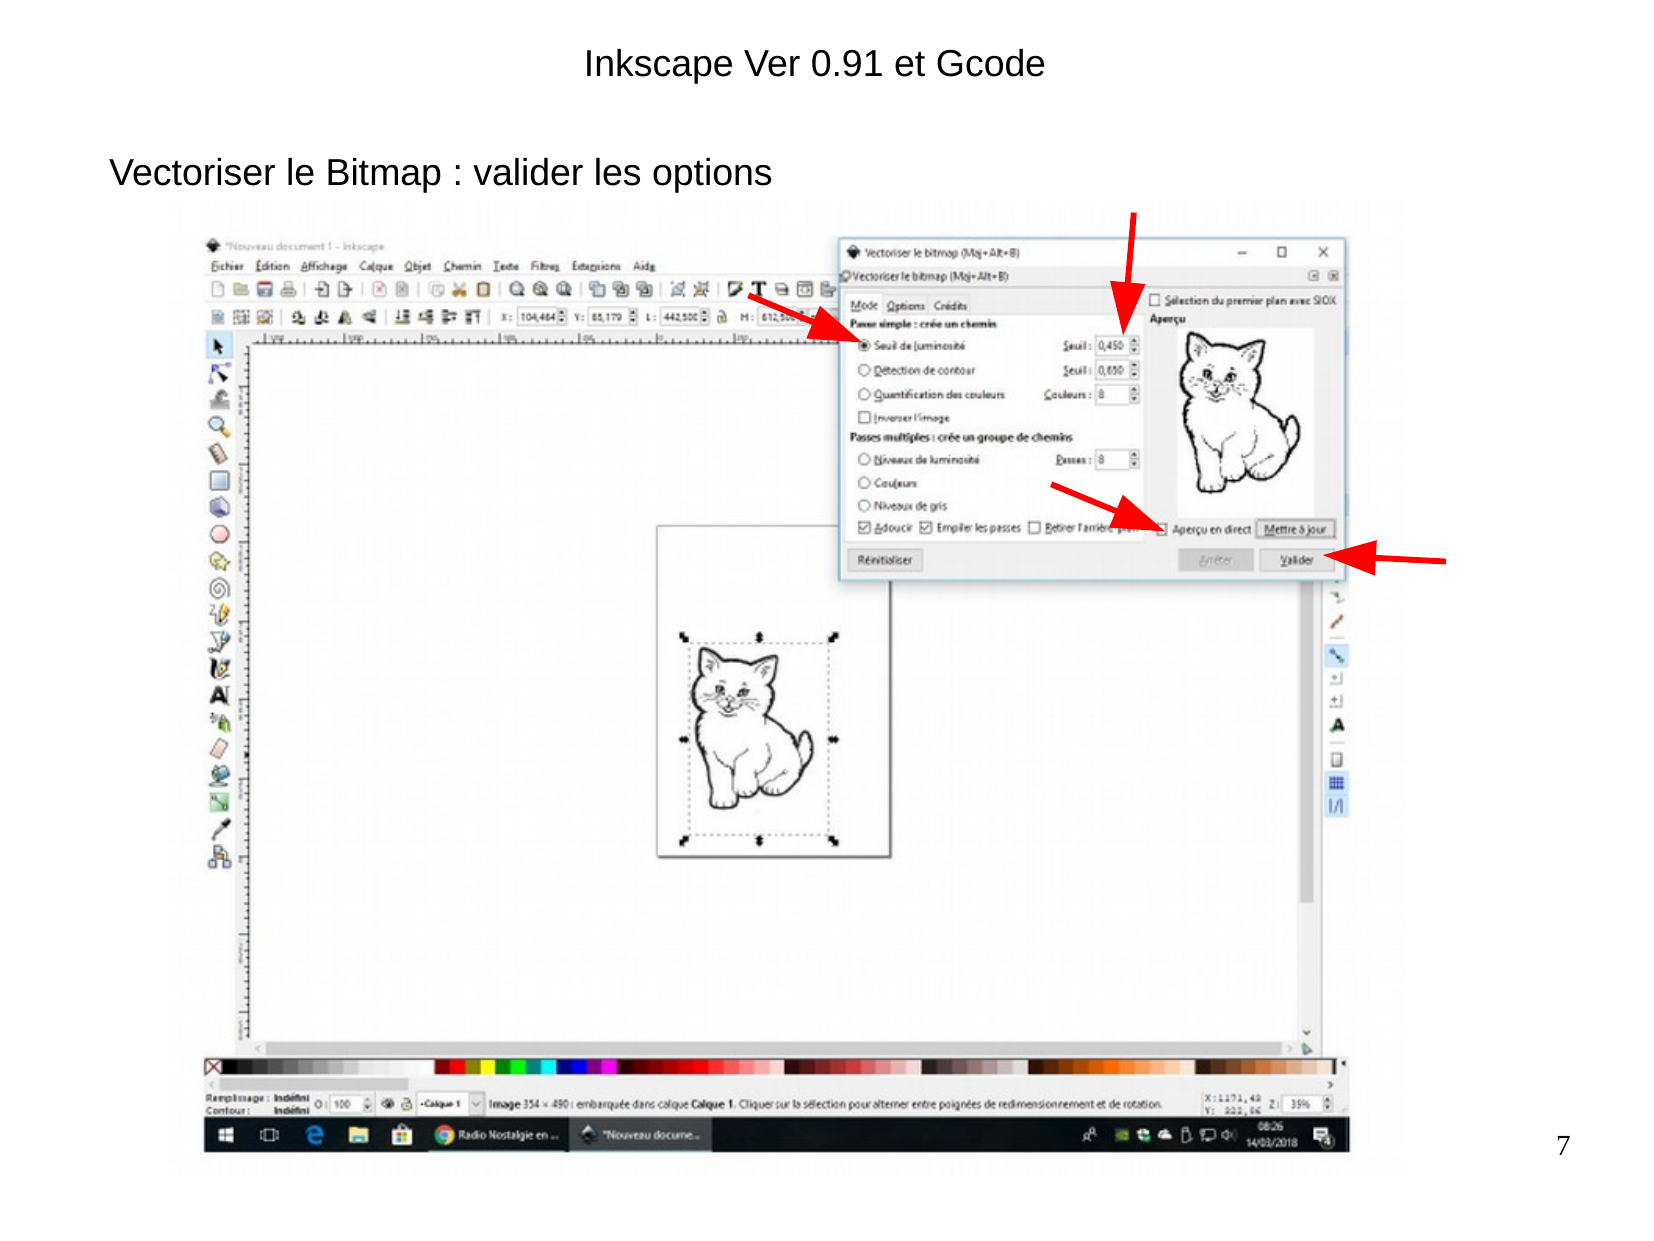

Inkscape Ver 0.91 et Gcode
Vectoriser le Bitmap : valider les options
7